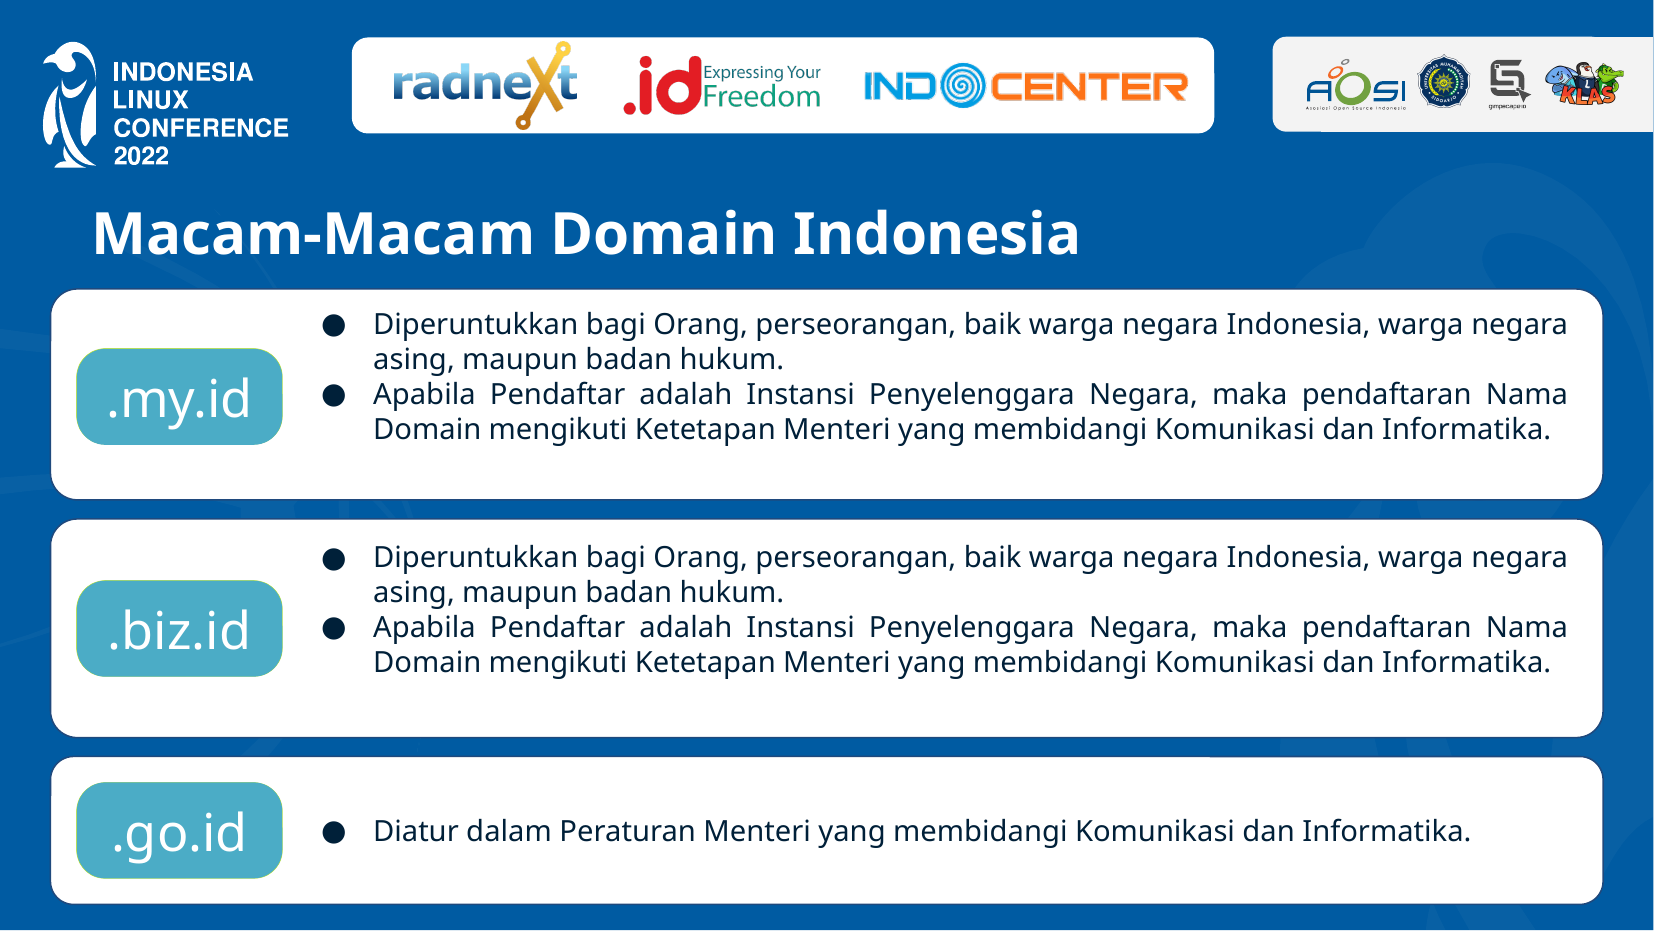

Macam-Macam Domain Indonesia
Diperuntukkan bagi Orang, perseorangan, baik warga negara Indonesia, warga negara asing, maupun badan hukum.
Apabila Pendaftar adalah Instansi Penyelenggara Negara, maka pendaftaran Nama Domain mengikuti Ketetapan Menteri yang membidangi Komunikasi dan Informatika.
.my.id
Diperuntukkan bagi Orang, perseorangan, baik warga negara Indonesia, warga negara asing, maupun badan hukum.
Apabila Pendaftar adalah Instansi Penyelenggara Negara, maka pendaftaran Nama Domain mengikuti Ketetapan Menteri yang membidangi Komunikasi dan Informatika.
.biz.id
.go.id
Diatur dalam Peraturan Menteri yang membidangi Komunikasi dan Informatika.